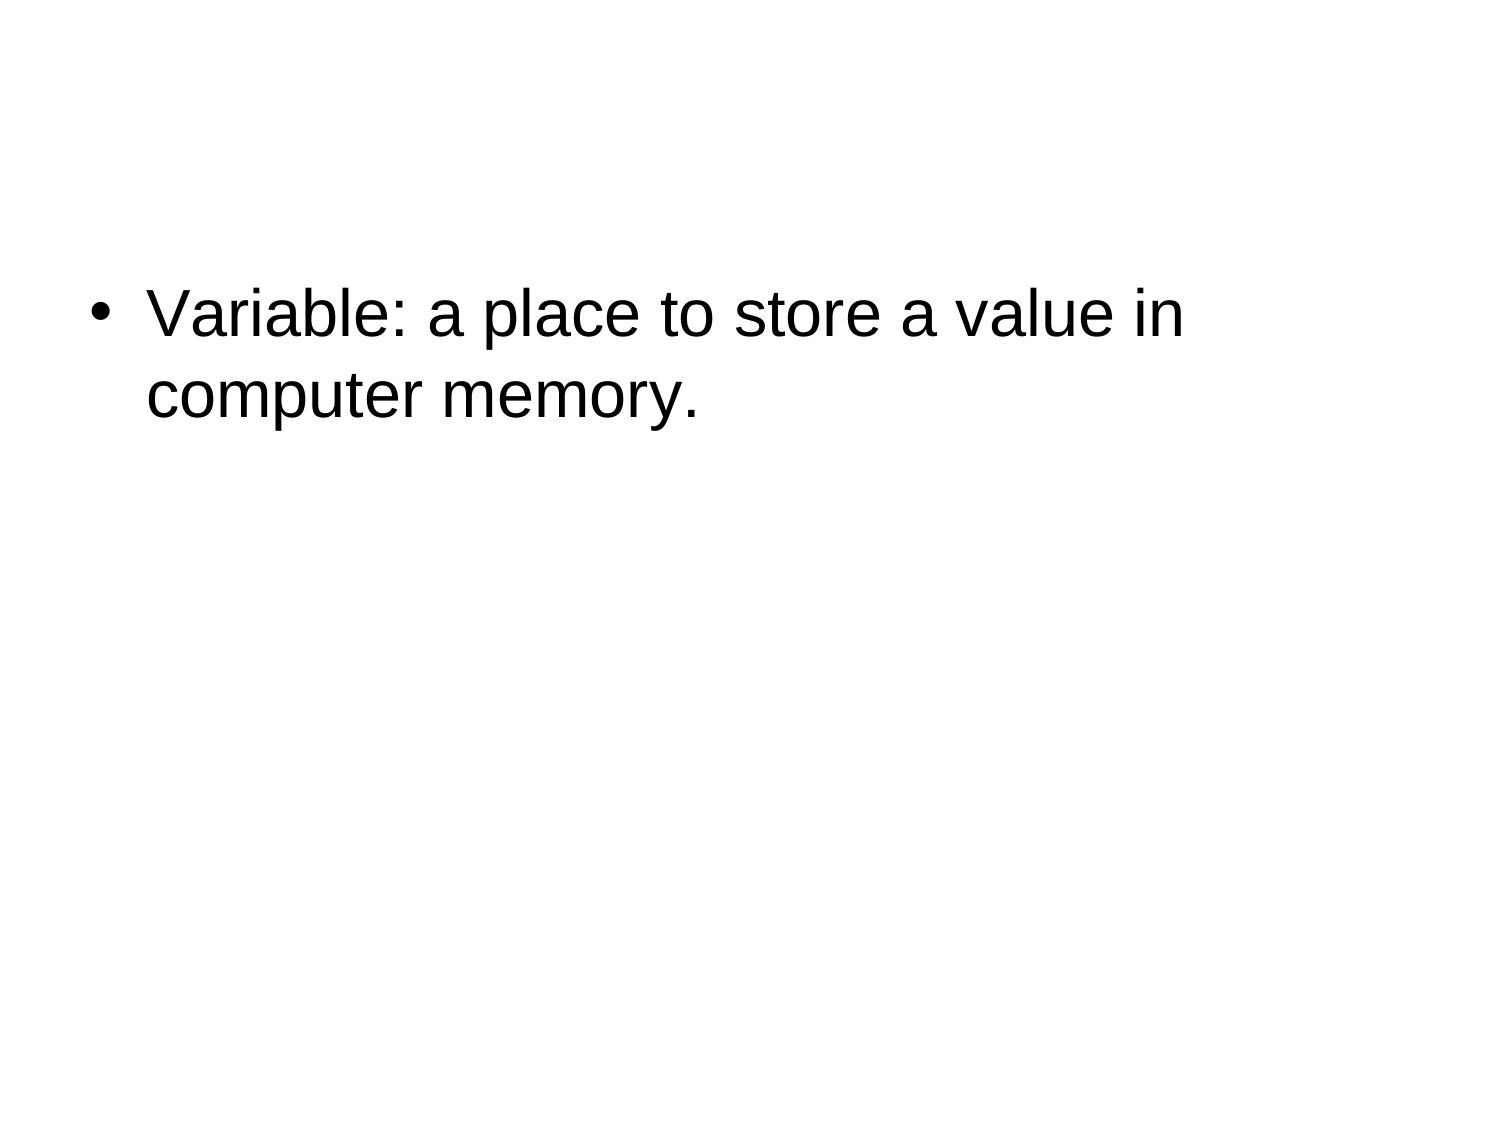

# Variable: a place to store a value in computer memory.